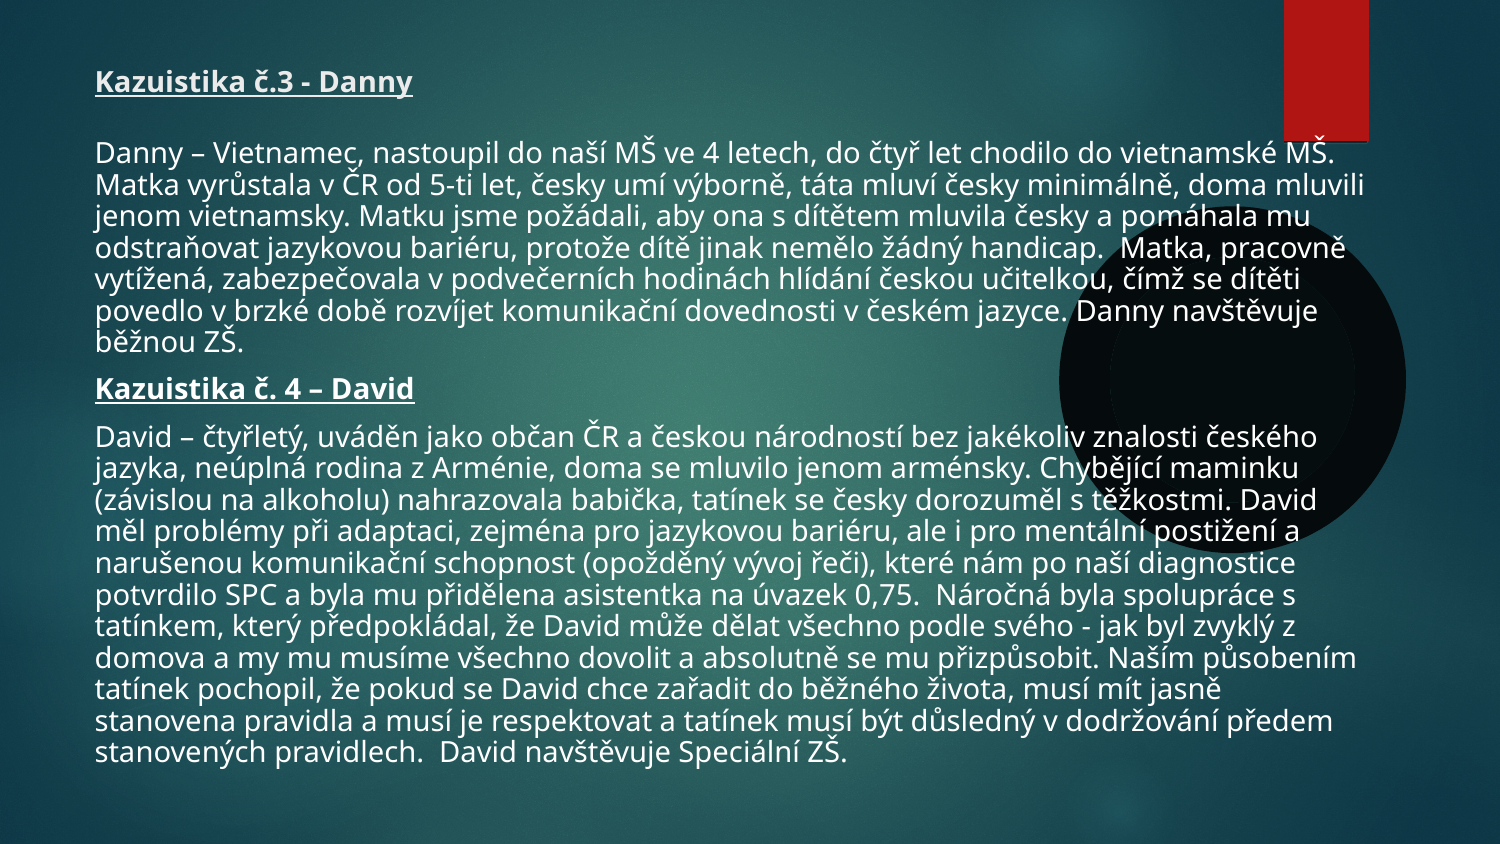

# Kazuistika č.3 - Danny
Danny – Vietnamec, nastoupil do naší MŠ ve 4 letech, do čtyř let chodilo do vietnamské MŠ. Matka vyrůstala v ČR od 5-ti let, česky umí výborně, táta mluví česky minimálně, doma mluvili jenom vietnamsky. Matku jsme požádali, aby ona s dítětem mluvila česky a pomáhala mu odstraňovat jazykovou bariéru, protože dítě jinak nemělo žádný handicap. Matka, pracovně vytížená, zabezpečovala v podvečerních hodinách hlídání českou učitelkou, čímž se dítěti povedlo v brzké době rozvíjet komunikační dovednosti v českém jazyce. Danny navštěvuje běžnou ZŠ.
Kazuistika č. 4 – David
David – čtyřletý, uváděn jako občan ČR a českou národností bez jakékoliv znalosti českého jazyka, neúplná rodina z Arménie, doma se mluvilo jenom arménsky. Chybějící maminku (závislou na alkoholu) nahrazovala babička, tatínek se česky dorozuměl s těžkostmi. David měl problémy při adaptaci, zejména pro jazykovou bariéru, ale i pro mentální postižení a narušenou komunikační schopnost (opožděný vývoj řeči), které nám po naší diagnostice potvrdilo SPC a byla mu přidělena asistentka na úvazek 0,75. Náročná byla spolupráce s tatínkem, který předpokládal, že David může dělat všechno podle svého - jak byl zvyklý z domova a my mu musíme všechno dovolit a absolutně se mu přizpůsobit. Naším působením tatínek pochopil, že pokud se David chce zařadit do běžného života, musí mít jasně stanovena pravidla a musí je respektovat a tatínek musí být důsledný v dodržování předem stanovených pravidlech. David navštěvuje Speciální ZŠ.